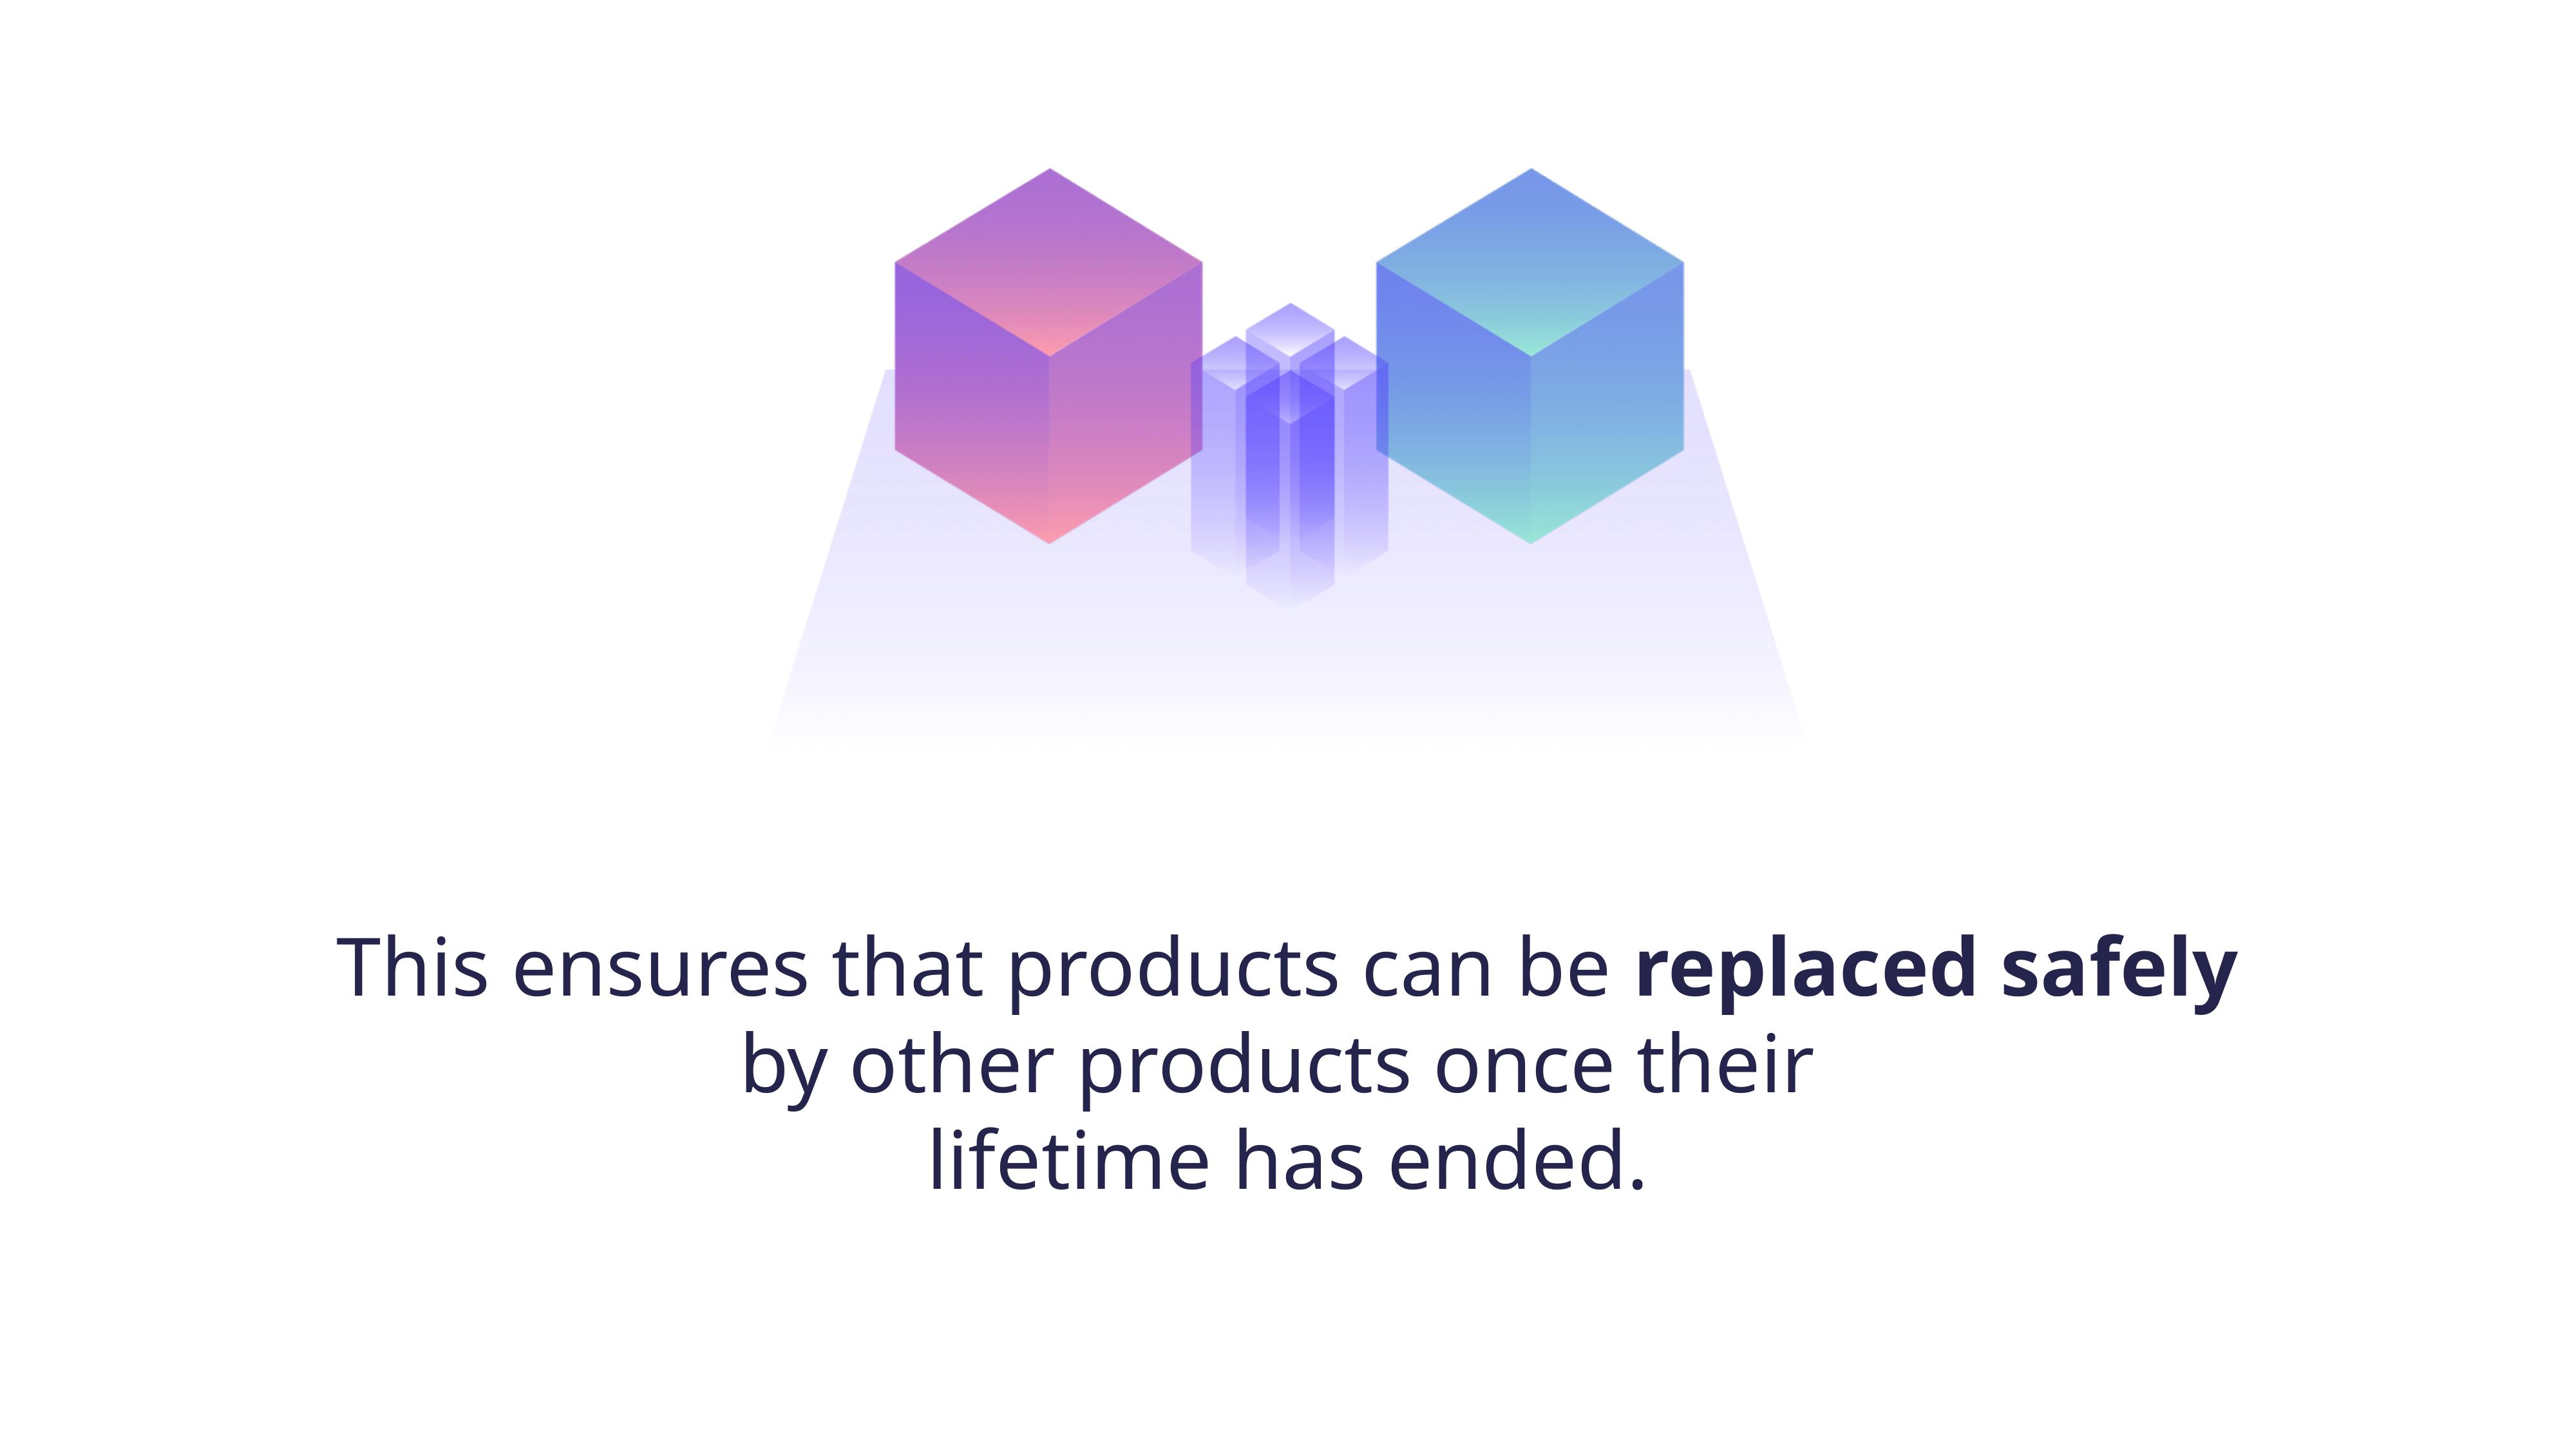

This ensures that products can be replaced safely by other products once their
lifetime has ended.